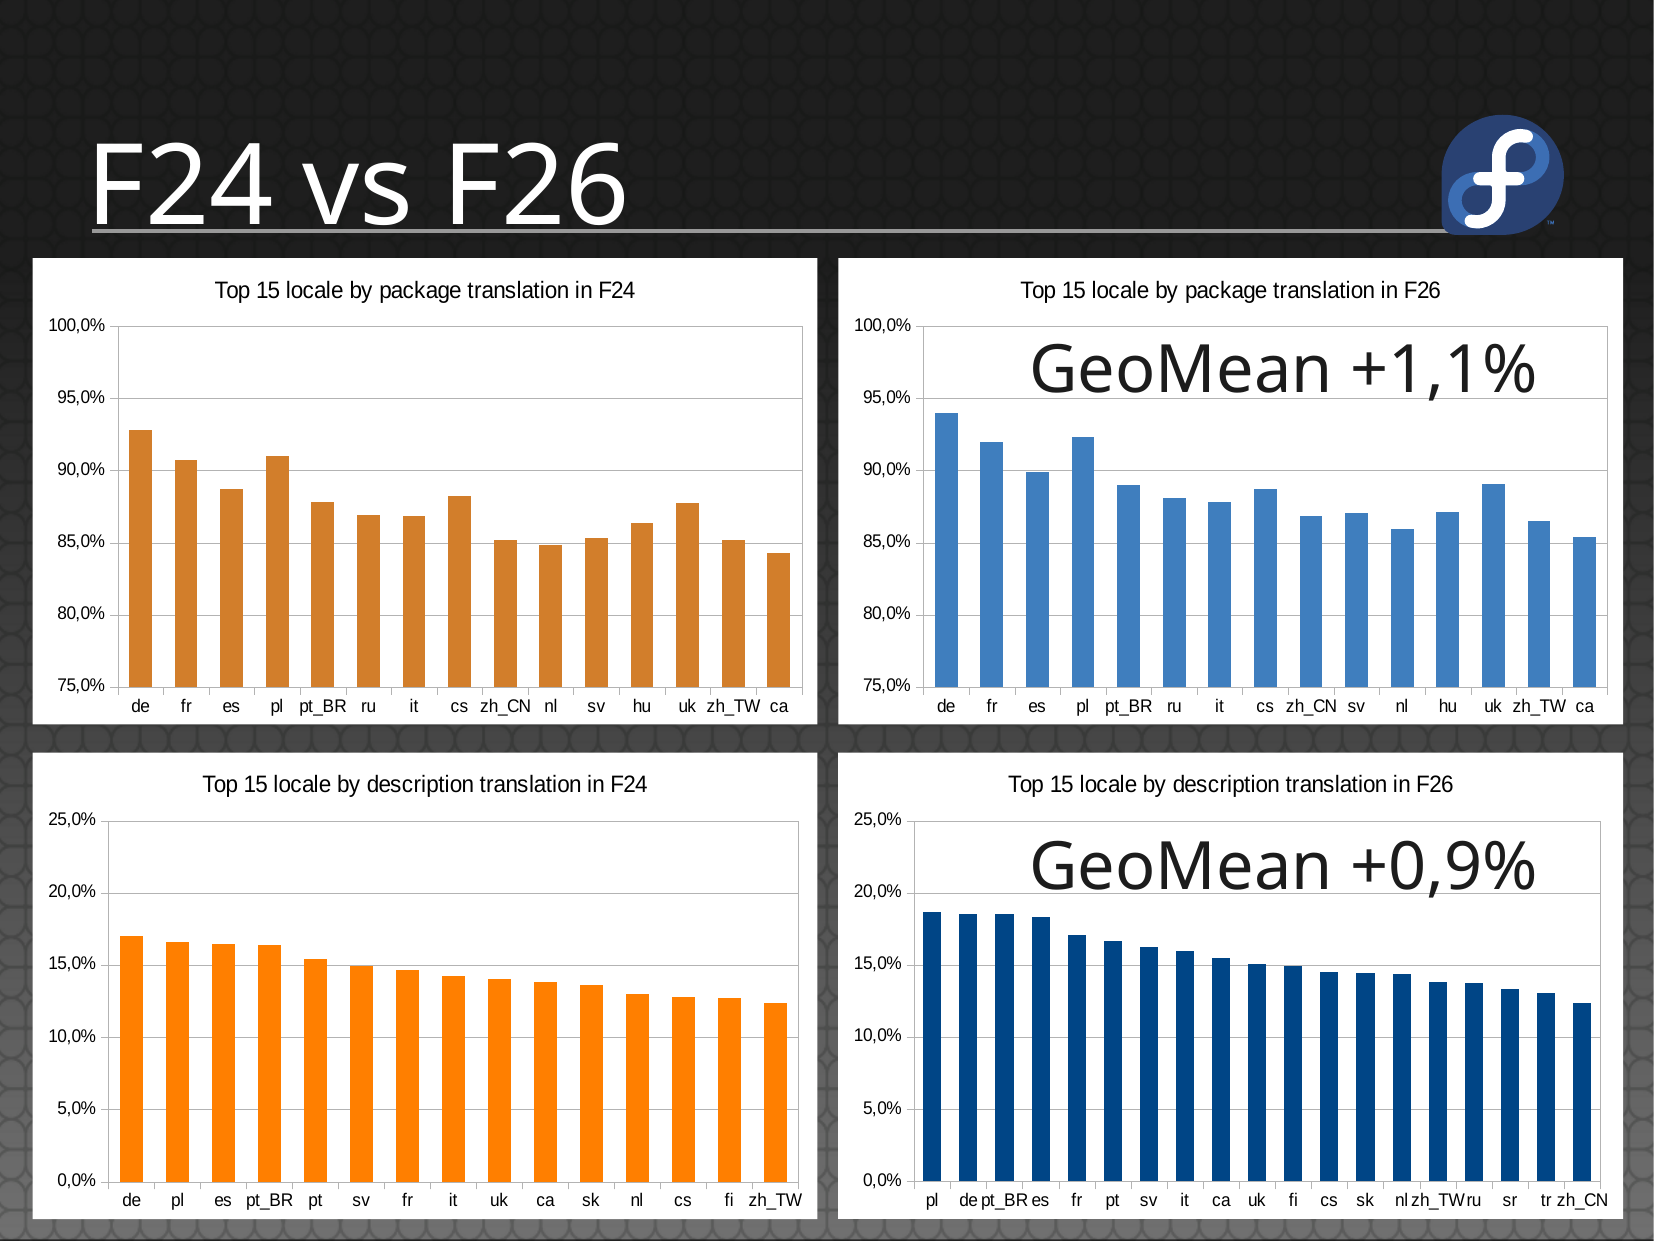

# F24 vs F26
GeoMean +1,1%
GeoMean +0,9%